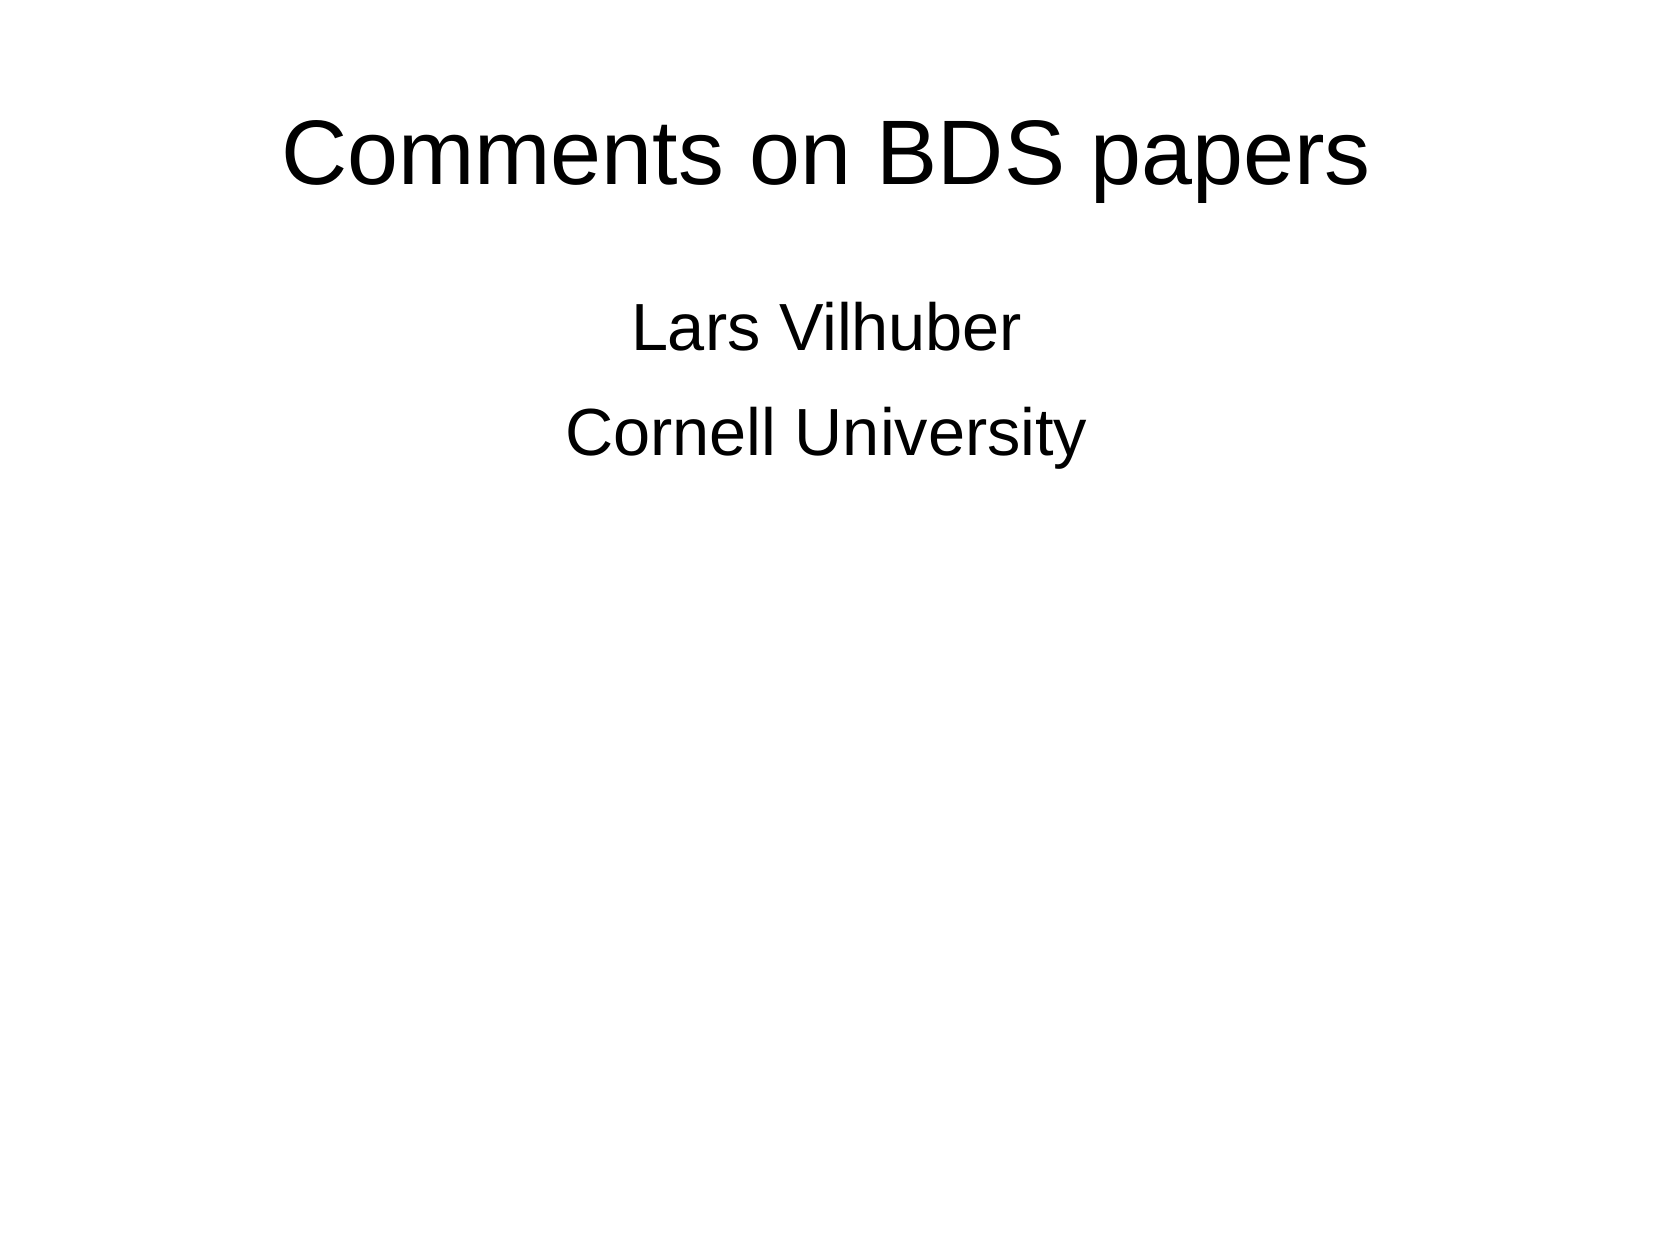

# Comments on BDS papers
Lars Vilhuber
Cornell University